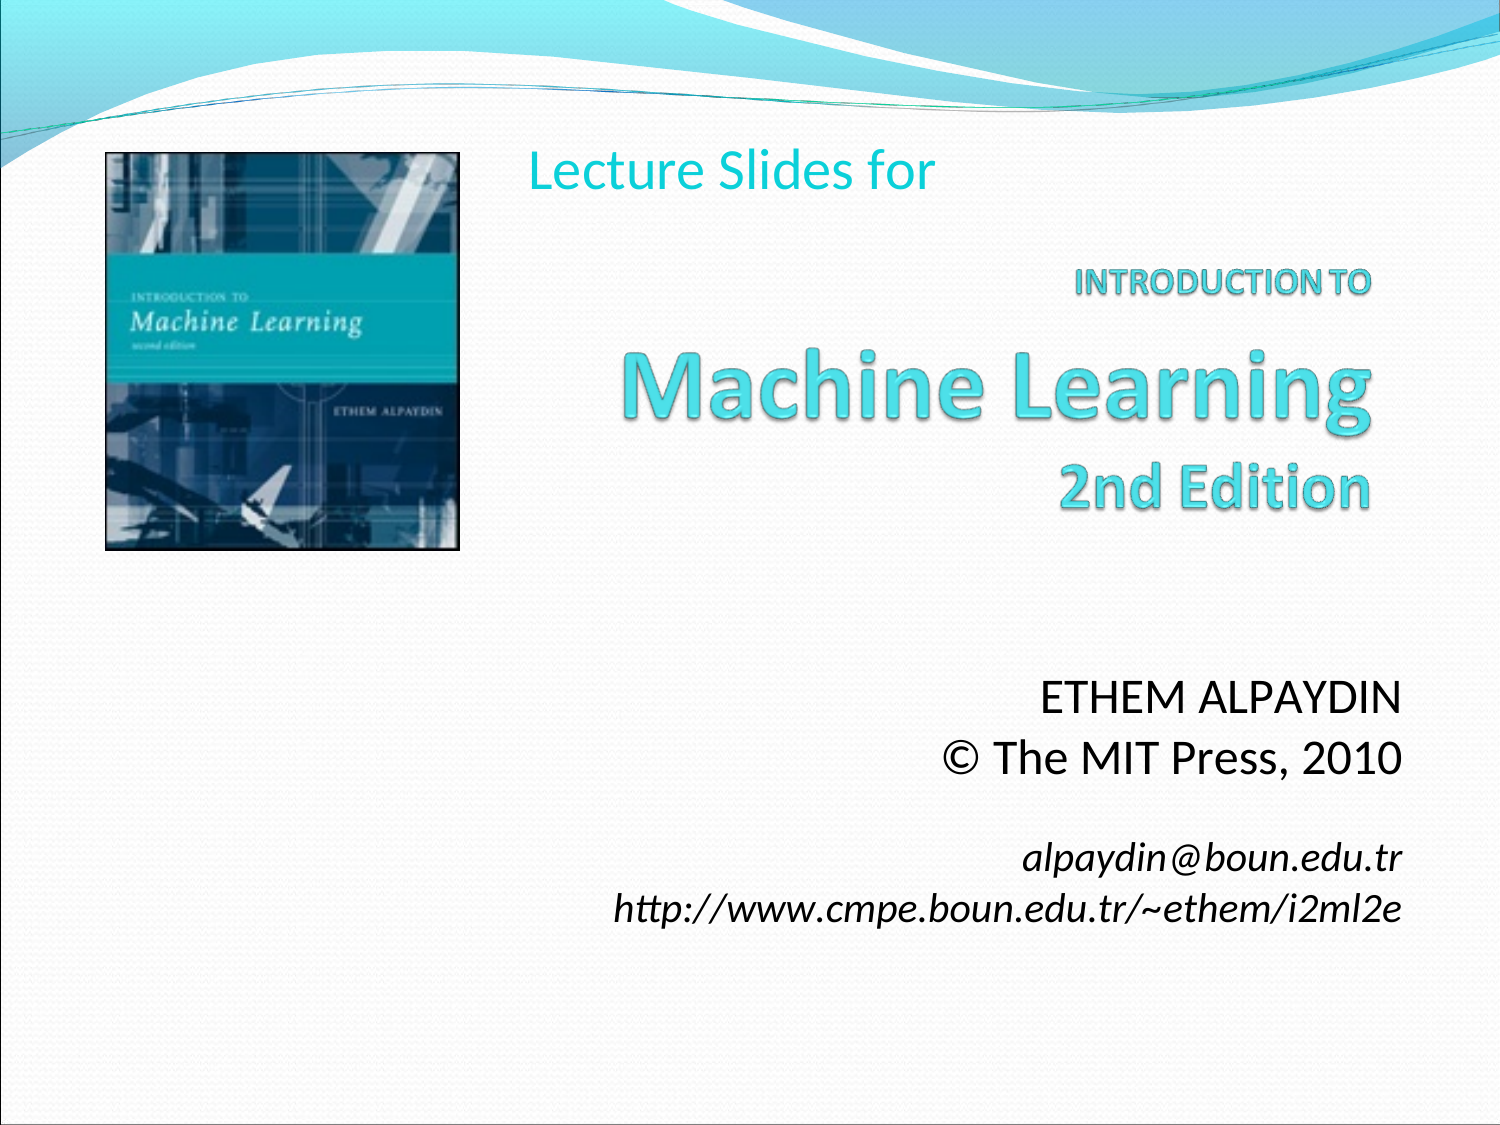

Lecture Slides for
ETHEM ALPAYDIN
© The MIT Press, 2010
alpaydin@boun.edu.tr
http://www.cmpe.boun.edu.tr/~ethem/i2ml2e